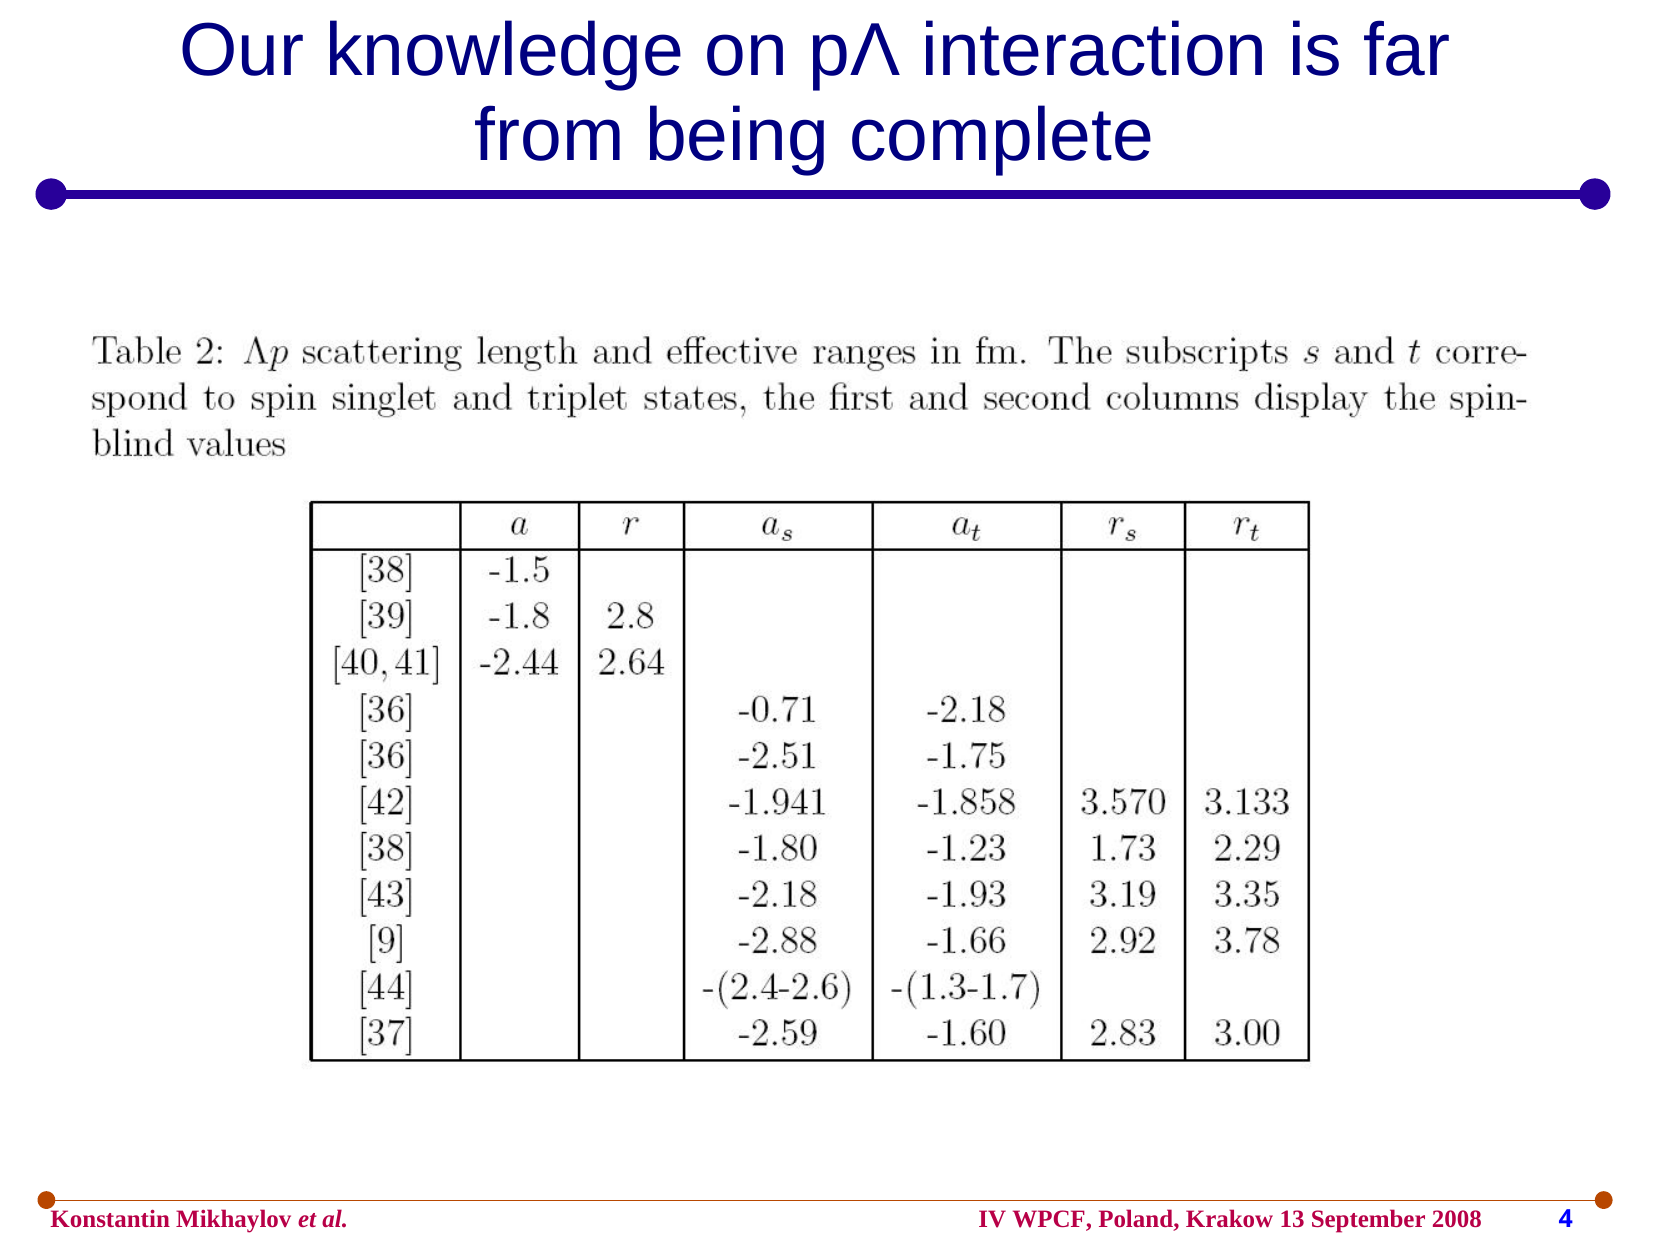

# Our knowledge on pΛ interaction is far from being complete
Konstantin Mikhaylov et al. IV WPCF, Poland, Krakow 13 September 2008